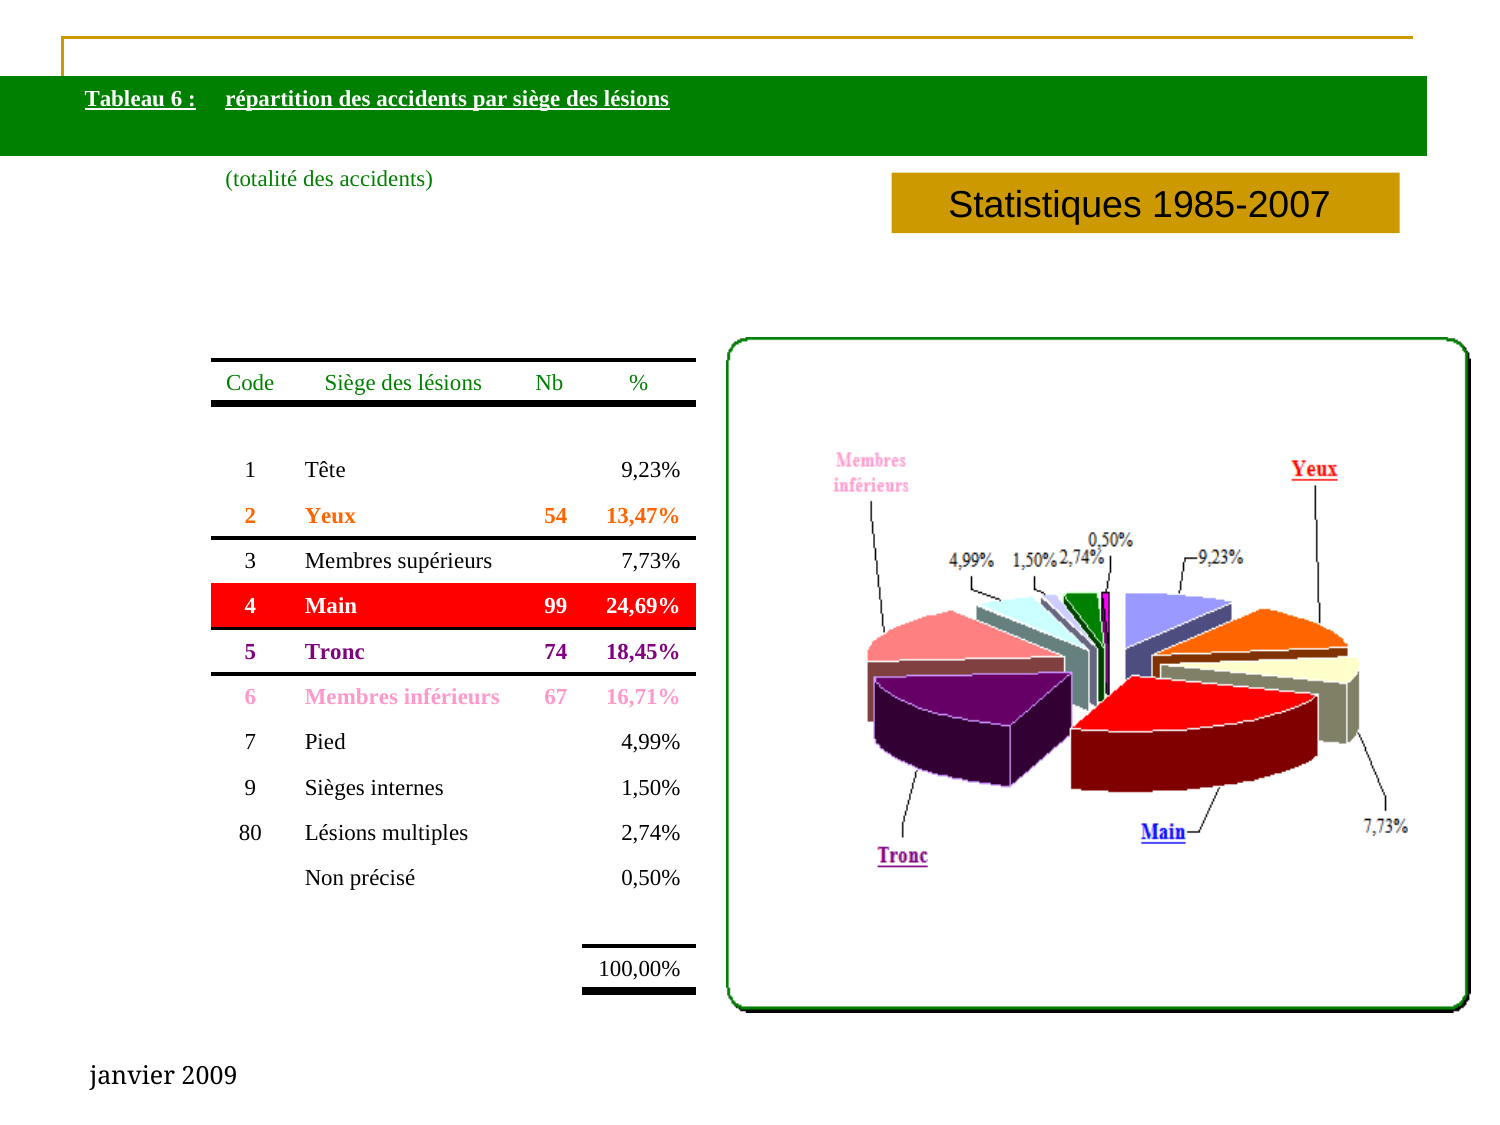

| Tableau 6 : | répartition des accidents par siège des lésions | | | | |
| --- | --- | --- | --- | --- | --- |
| | (totalité des accidents) | | | | |
| | | | | | |
| | | | | | |
| | Code | Siège des lésions | Nb | % | |
| | | | | | |
| | 1 | Tête | 37 | 9,23% | |
| | 2 | Yeux | 54 | 13,47% | |
| | 3 | Membres supérieurs | 31 | 7,73% | |
| | 4 | Main | 99 | 24,69% | |
| | 5 | Tronc | 74 | 18,45% | |
| | 6 | Membres inférieurs | 67 | 16,71% | |
| | 7 | Pied | 20 | 4,99% | |
| | 9 | Sièges internes | 6 | 1,50% | |
| | 80 | Lésions multiples | 11 | 2,74% | |
| | | Non précisé | 2 | 0,50% | |
| | | | | | |
| | | | 401 | 100,00% | |
| | | | | | |
 Statistiques 1985-2007
| |
| --- |
janvier 2009